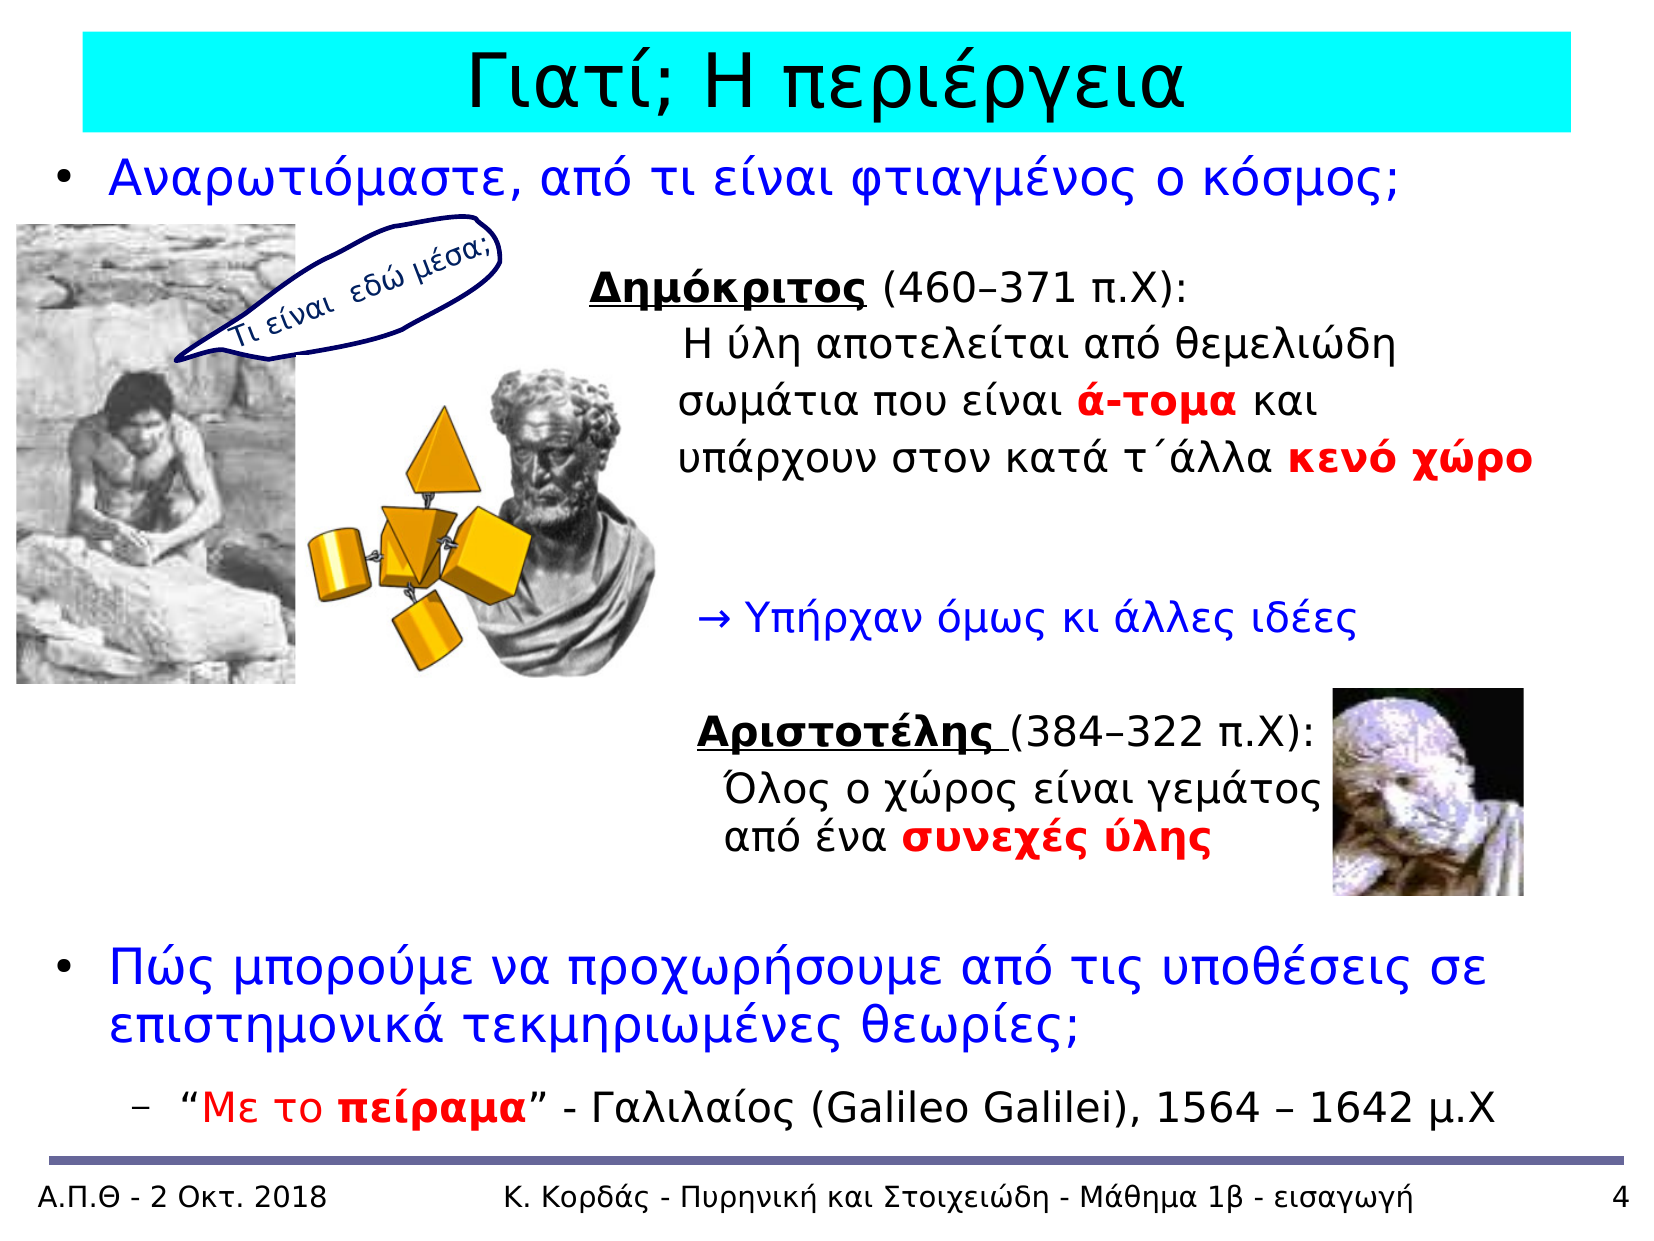

Γιατί; Η περιέργεια
# Αναρωτιόμαστε, από τι είναι φτιαγμένος ο κόσμος;
Πώς μπορούμε να προχωρήσουμε από τις υποθέσεις σε επιστημονικά τεκμηριωμένες θεωρίες;
“Με το πείραμα” - Γαλιλαίος (Galileo Galilei), 1564 – 1642 μ.Χ
Τι είναι εδώ μέσα;
Δημόκριτος (460–371 π.Χ):
 Η ύλη αποτελείται από θεμελιώδη
 σωμάτια που είναι ά-τομα και
 υπάρχουν στον κατά τ´άλλα κενό χώρο
→ Υπήρχαν όμως κι άλλες ιδέες
Αριστοτέλης (384–322 π.Χ):
 Όλος ο χώρος είναι γεμάτος από ένα συνεχές ύλης
Α.Π.Θ - 2 Οκτ. 2018
Κ. Κορδάς - Πυρηνική και Στοιχειώδη - Μάθημα 1β - εισαγωγή
4